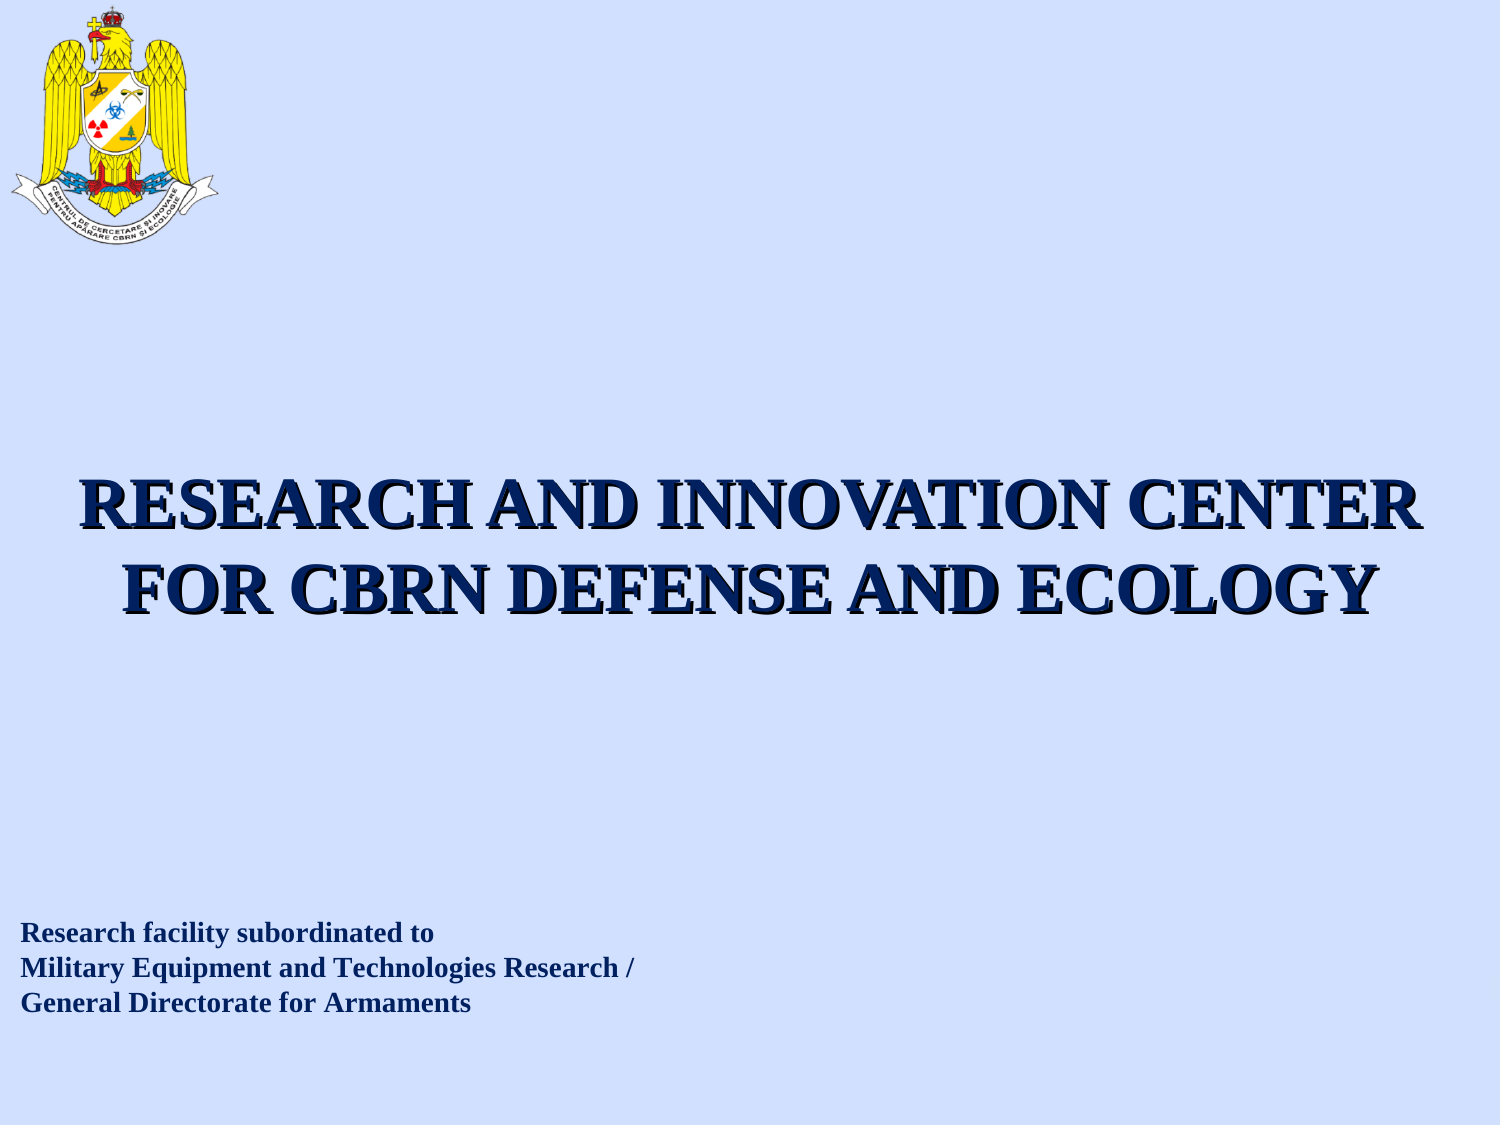

# RESEARCH AND INNOVATION CENTER FOR CBRN DEFENSE AND ECOLOGY
Research facility subordinated to
Military Equipment and Technologies Research /
General Directorate for Armaments